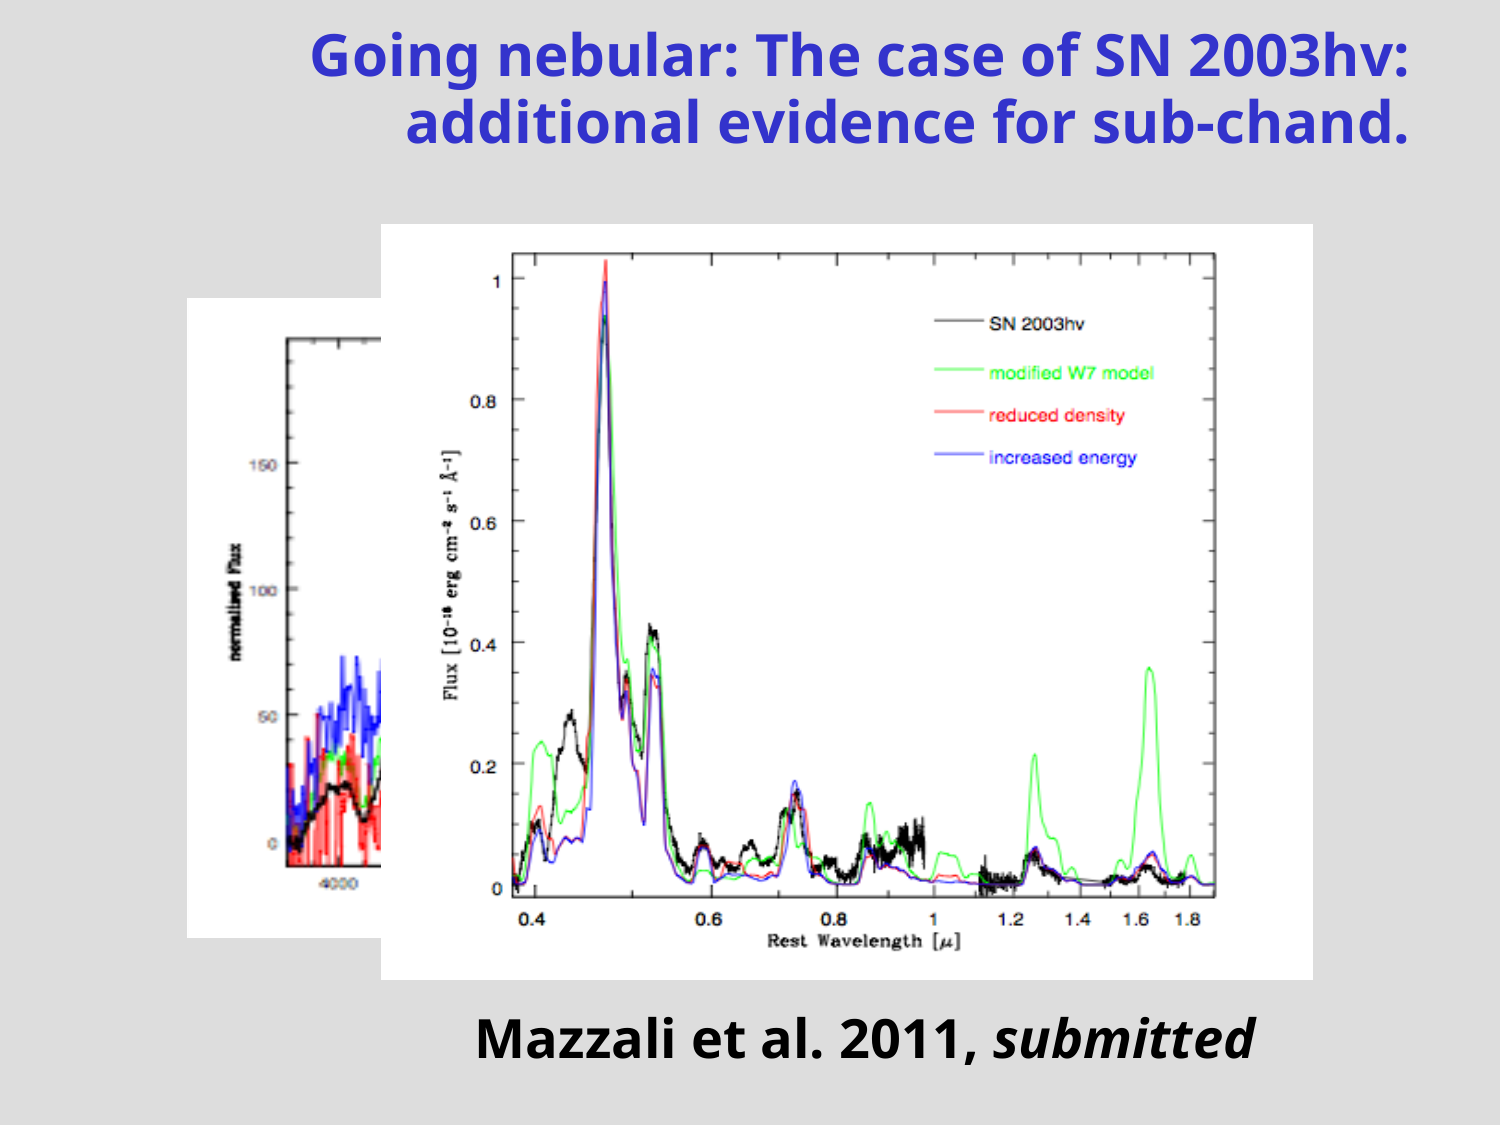

Going nebular: The case of SN 2003hv:
additional evidence for sub-chand.
Mazzali et al. 2011, submitted